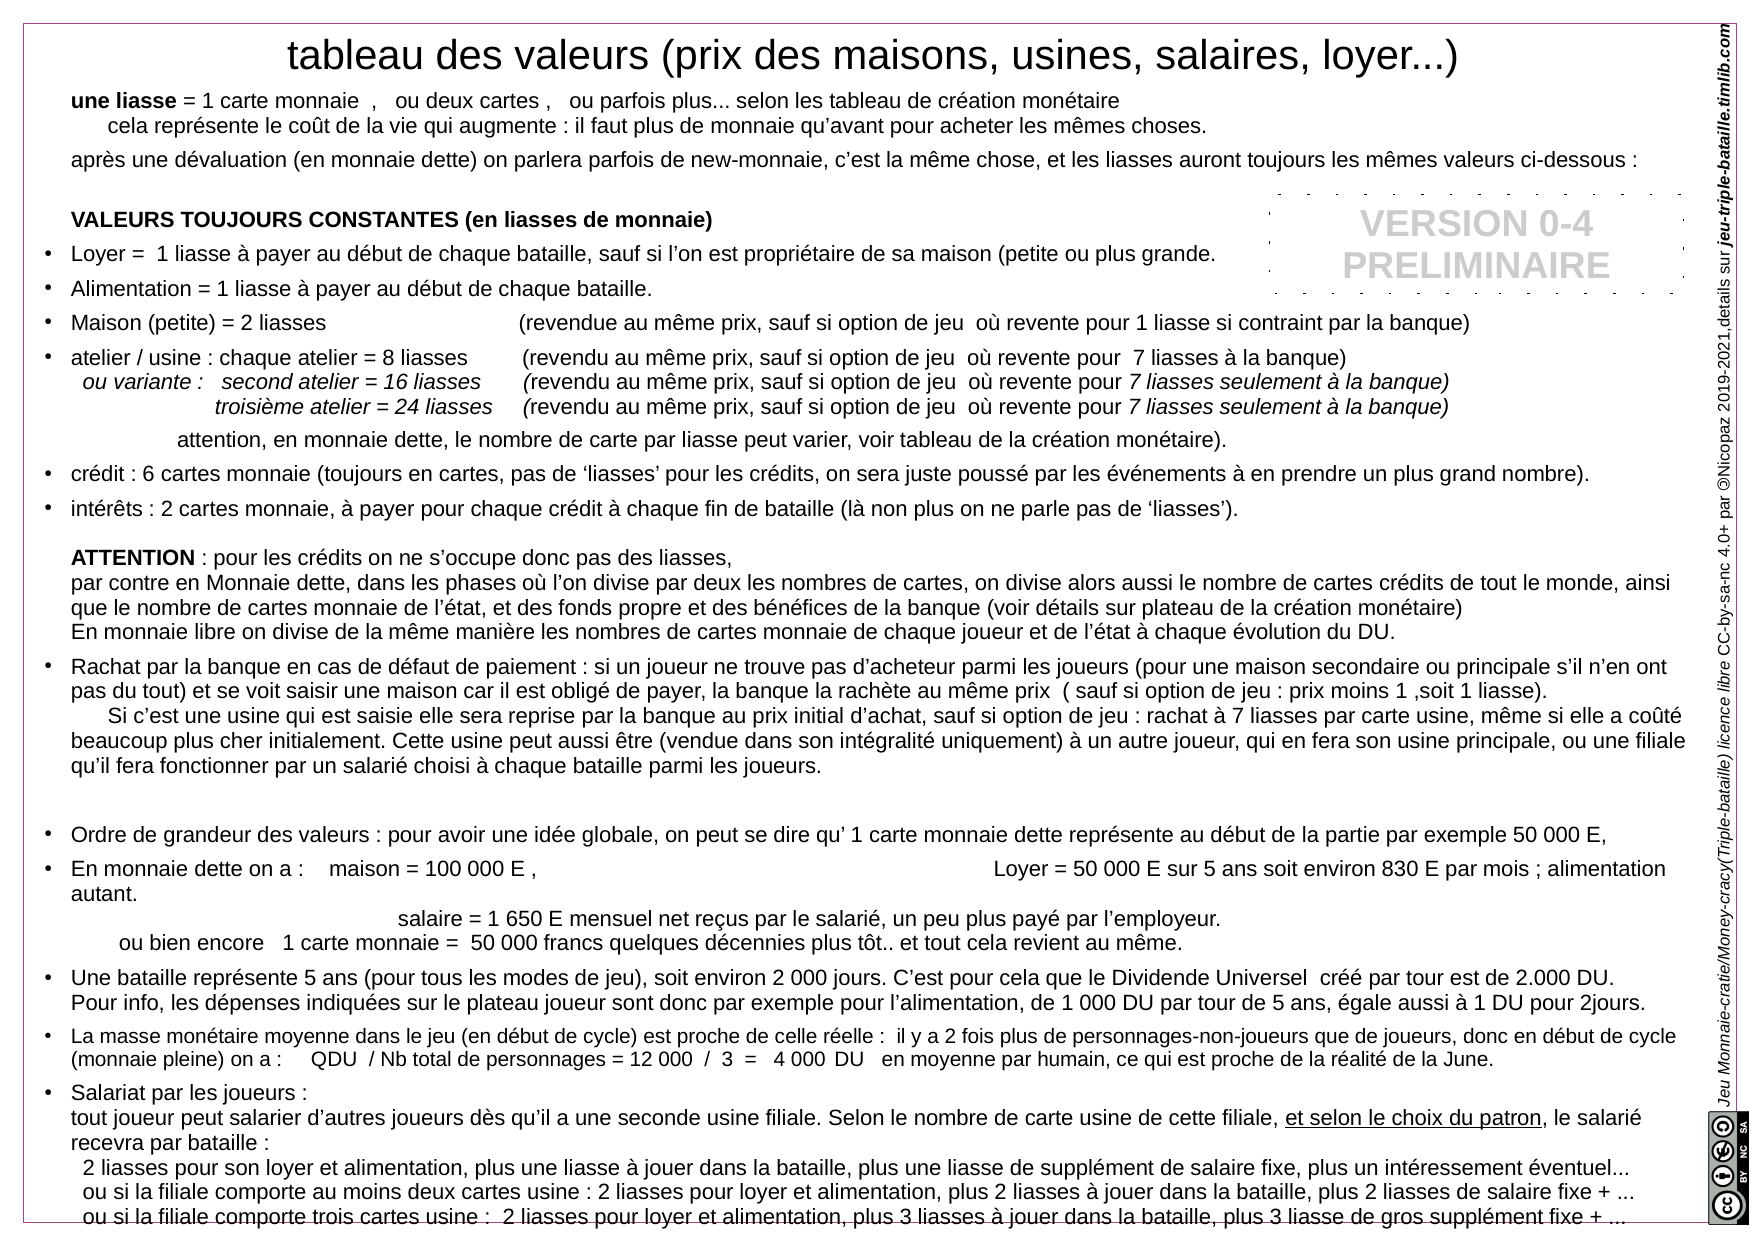

# tableau des valeurs (prix des maisons, usines, salaires, loyer...)
une liasse = 1 carte monnaie , ou deux cartes , ou parfois plus... selon les tableau de création monétaire
	cela représente le coût de la vie qui augmente : il faut plus de monnaie qu’avant pour acheter les mêmes choses.
après une dévaluation (en monnaie dette) on parlera parfois de new-monnaie, c’est la même chose, et les liasses auront toujours les mêmes valeurs ci-dessous :
VALEURS TOUJOURS CONSTANTES (en liasses de monnaie)
Loyer = 1 liasse à payer au début de chaque bataille, sauf si l’on est propriétaire de sa maison (petite ou plus grande.
Alimentation = 1 liasse à payer au début de chaque bataille.
Maison (petite) = 2 liasses (revendue au même prix, sauf si option de jeu où revente pour 1 liasse si contraint par la banque)
atelier / usine : chaque atelier = 8 liasses (revendu au même prix, sauf si option de jeu où revente pour 7 liasses à la banque)
 ou variante : second atelier = 16 liasses (revendu au même prix, sauf si option de jeu où revente pour 7 liasses seulement à la banque)
 troisième atelier = 24 liasses (revendu au même prix, sauf si option de jeu où revente pour 7 liasses seulement à la banque)
attention, en monnaie dette, le nombre de carte par liasse peut varier, voir tableau de la création monétaire).
crédit : 6 cartes monnaie (toujours en cartes, pas de ‘liasses’ pour les crédits, on sera juste poussé par les événements à en prendre un plus grand nombre).
intérêts : 2 cartes monnaie, à payer pour chaque crédit à chaque fin de bataille (là non plus on ne parle pas de ‘liasses’).
ATTENTION : pour les crédits on ne s’occupe donc pas des liasses,
par contre en Monnaie dette, dans les phases où l’on divise par deux les nombres de cartes, on divise alors aussi le nombre de cartes crédits de tout le monde, ainsi que le nombre de cartes monnaie de l’état, et des fonds propre et des bénéfices de la banque (voir détails sur plateau de la création monétaire)
En monnaie libre on divise de la même manière les nombres de cartes monnaie de chaque joueur et de l’état à chaque évolution du DU.
Rachat par la banque en cas de défaut de paiement : si un joueur ne trouve pas d’acheteur parmi les joueurs (pour une maison secondaire ou principale s’il n’en ont pas du tout) et se voit saisir une maison car il est obligé de payer, la banque la rachète au même prix ( sauf si option de jeu : prix moins 1 ,soit 1 liasse).
	Si c’est une usine qui est saisie elle sera reprise par la banque au prix initial d’achat, sauf si option de jeu : rachat à 7 liasses par carte usine, même si elle a coûté beaucoup plus cher initialement. Cette usine peut aussi être (vendue dans son intégralité uniquement) à un autre joueur, qui en fera son usine principale, ou une filiale qu’il fera fonctionner par un salarié choisi à chaque bataille parmi les joueurs.
Ordre de grandeur des valeurs : pour avoir une idée globale, on peut se dire qu’ 1 carte monnaie dette représente au début de la partie par exemple 50 000 E,
En monnaie dette on a : 	maison = 100 000 E , 													Loyer = 50 000 E sur 5 ans soit environ 830 E par mois ; alimentation autant.
			 salaire = 1 650 E mensuel net reçus par le salarié, un peu plus payé par l’employeur.
 ou bien encore 1 carte monnaie = 50 000 francs quelques décennies plus tôt.. et tout cela revient au même.
Une bataille représente 5 ans (pour tous les modes de jeu), soit environ 2 000 jours. C’est pour cela que le Dividende Universel créé par tour est de 2.000 DU.
Pour info, les dépenses indiquées sur le plateau joueur sont donc par exemple pour l’alimentation, de 1 000 DU par tour de 5 ans, égale aussi à 1 DU pour 2jours.
La masse monétaire moyenne dans le jeu (en début de cycle) est proche de celle réelle : il y a 2 fois plus de personnages-non-joueurs que de joueurs, donc en début de cycle (monnaie pleine) on a : Qdu / Nb total de personnages = 12 000 / 3 = 4 000 DU en moyenne par humain, ce qui est proche de la réalité de la June.
Salariat par les joueurs :
tout joueur peut salarier d’autres joueurs dès qu’il a une seconde usine filiale. Selon le nombre de carte usine de cette filiale, et selon le choix du patron, le salarié recevra par bataille :
 2 liasses pour son loyer et alimentation, plus une liasse à jouer dans la bataille, plus une liasse de supplément de salaire fixe, plus un intéressement éventuel...
 ou si la filiale comporte au moins deux cartes usine : 2 liasses pour loyer et alimentation, plus 2 liasses à jouer dans la bataille, plus 2 liasses de salaire fixe + ...
 ou si la filiale comporte trois cartes usine : 2 liasses pour loyer et alimentation, plus 3 liasses à jouer dans la bataille, plus 3 liasse de gros supplément fixe + ...
VERSION 0-4 PRELIMINAIRE